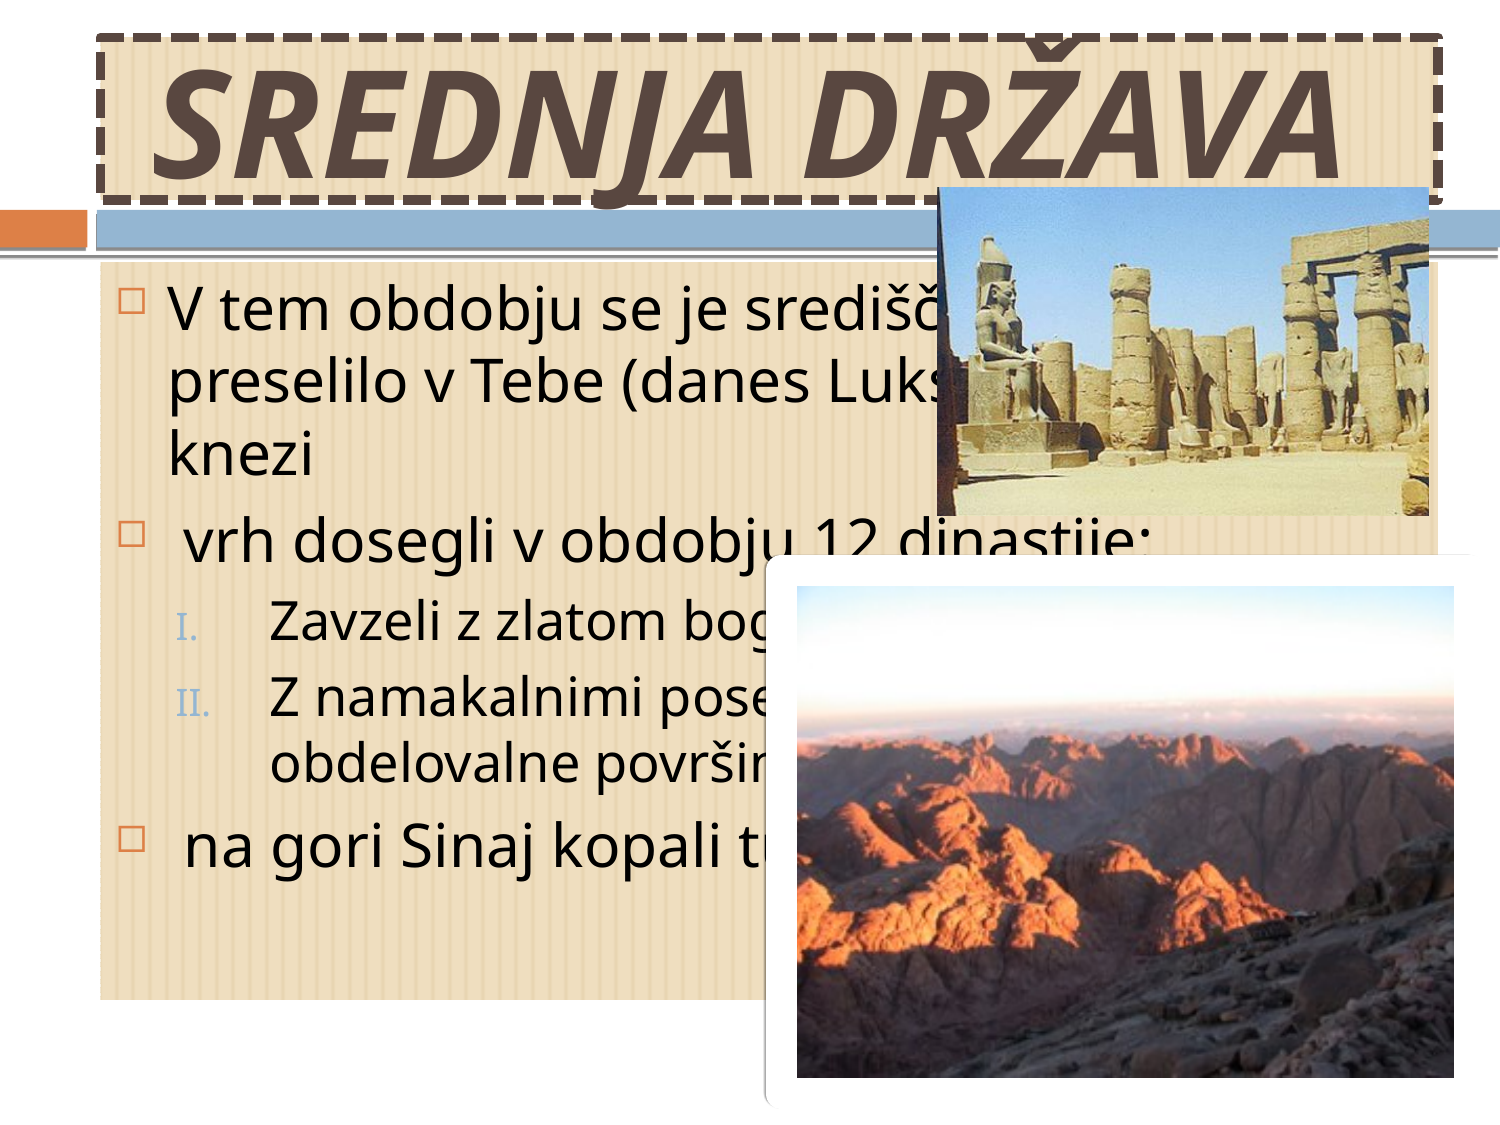

# SREDNJA DRŽAVA
V tem obdobju se je središče države preselilo v Tebe (danes Luksor)-tebanski knezi
 vrh dosegli v obdobju 12 dinastije:
Zavzeli z zlatom bogato deželo Nubijo
Z namakalnimi posegi pridobili nove obdelovalne površine
 na gori Sinaj kopali turkiz in baker